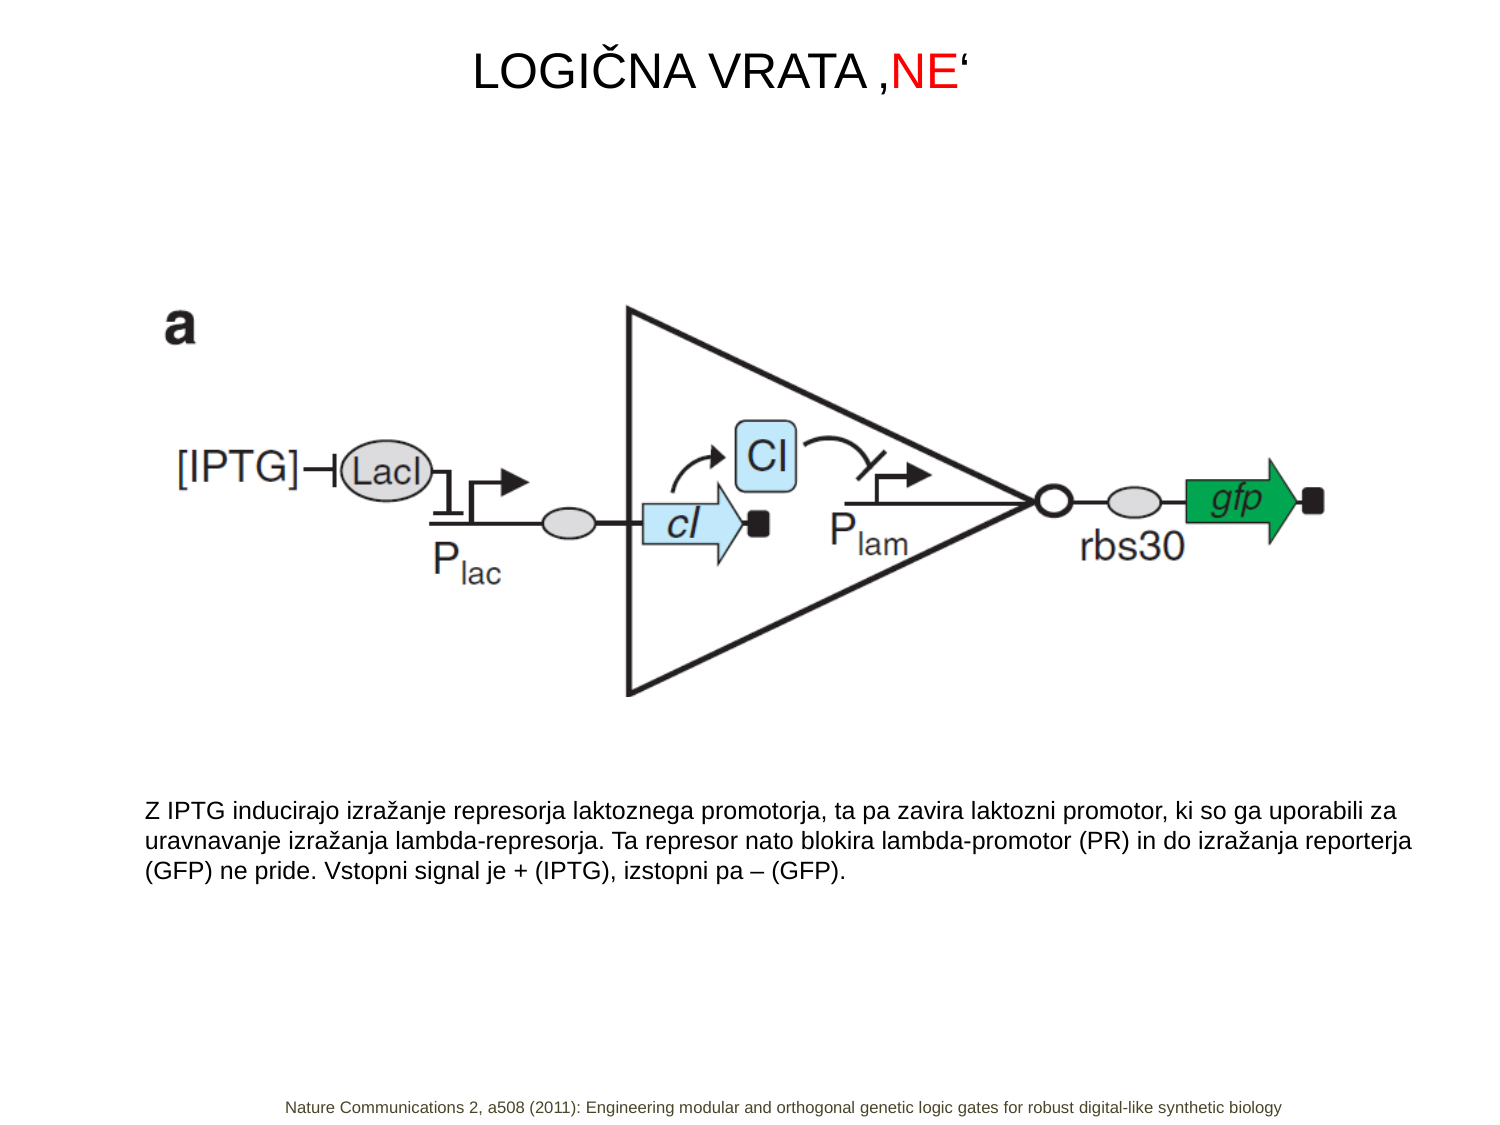

LOGIČNA VRATA ‚NE‘
Z IPTG inducirajo izražanje represorja laktoznega promotorja, ta pa zavira laktozni promotor, ki so ga uporabili za uravnavanje izražanja lambda-represorja. Ta represor nato blokira lambda-promotor (PR) in do izražanja reporterja (GFP) ne pride. Vstopni signal je + (IPTG), izstopni pa – (GFP).
 Nature Communications 2, a508 (2011): Engineering modular and orthogonal genetic logic gates for robust digital-like synthetic biology